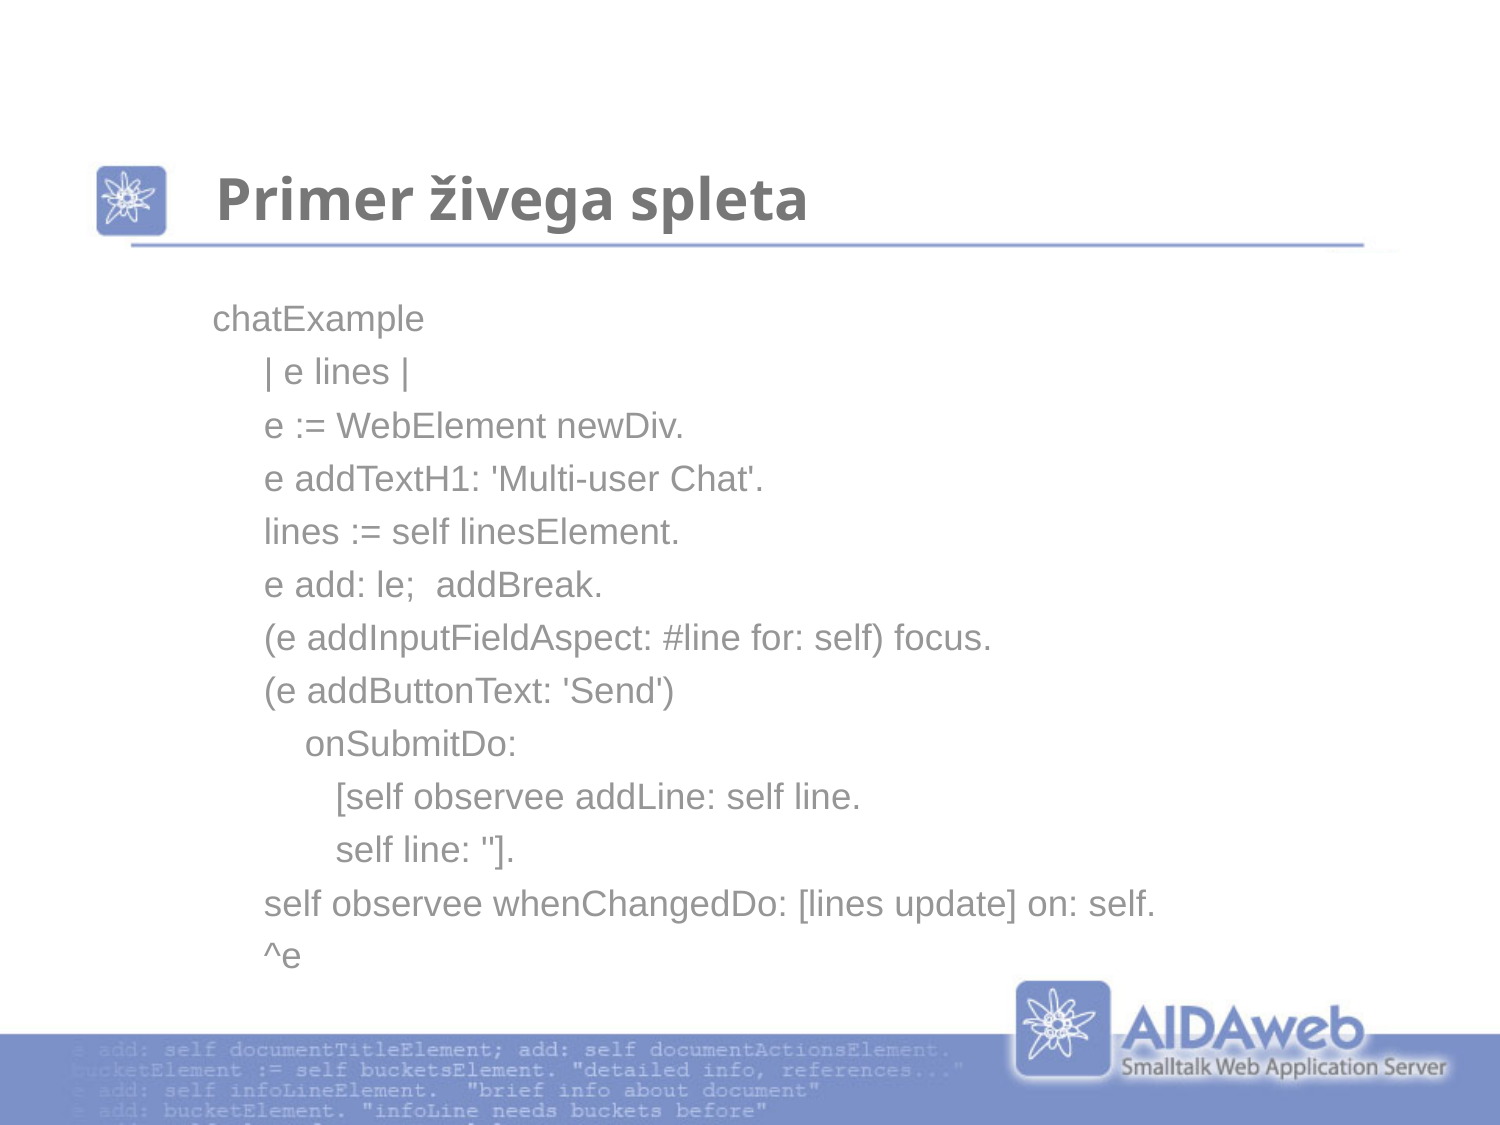

# Primer živega spleta
chatExample
 | e lines |
 e := WebElement newDiv.
 e addTextH1: 'Multi-user Chat'.
 lines := self linesElement.
 e add: le; addBreak.
 (e addInputFieldAspect: #line for: self) focus.
 (e addButtonText: 'Send')
 onSubmitDo:
 [self observee addLine: self line.
 self line: ''].
 self observee whenChangedDo: [lines update] on: self.
 ^e